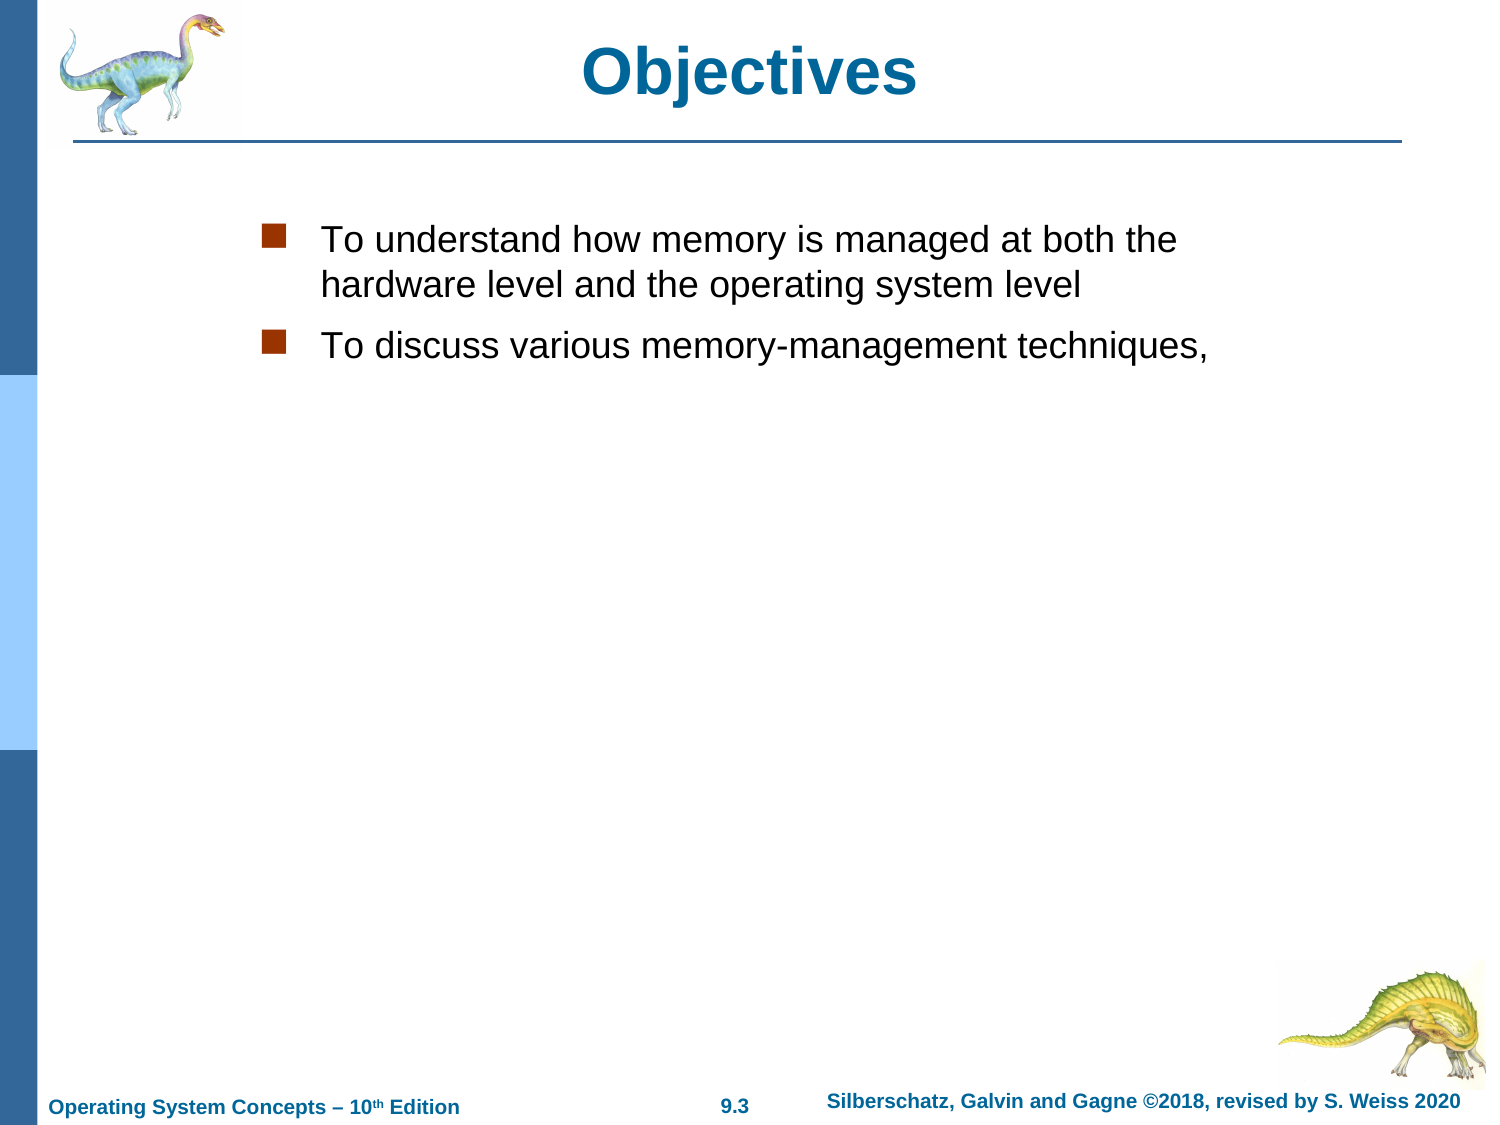

# Objectives
To understand how memory is managed at both the hardware level and the operating system level
To discuss various memory-management techniques,